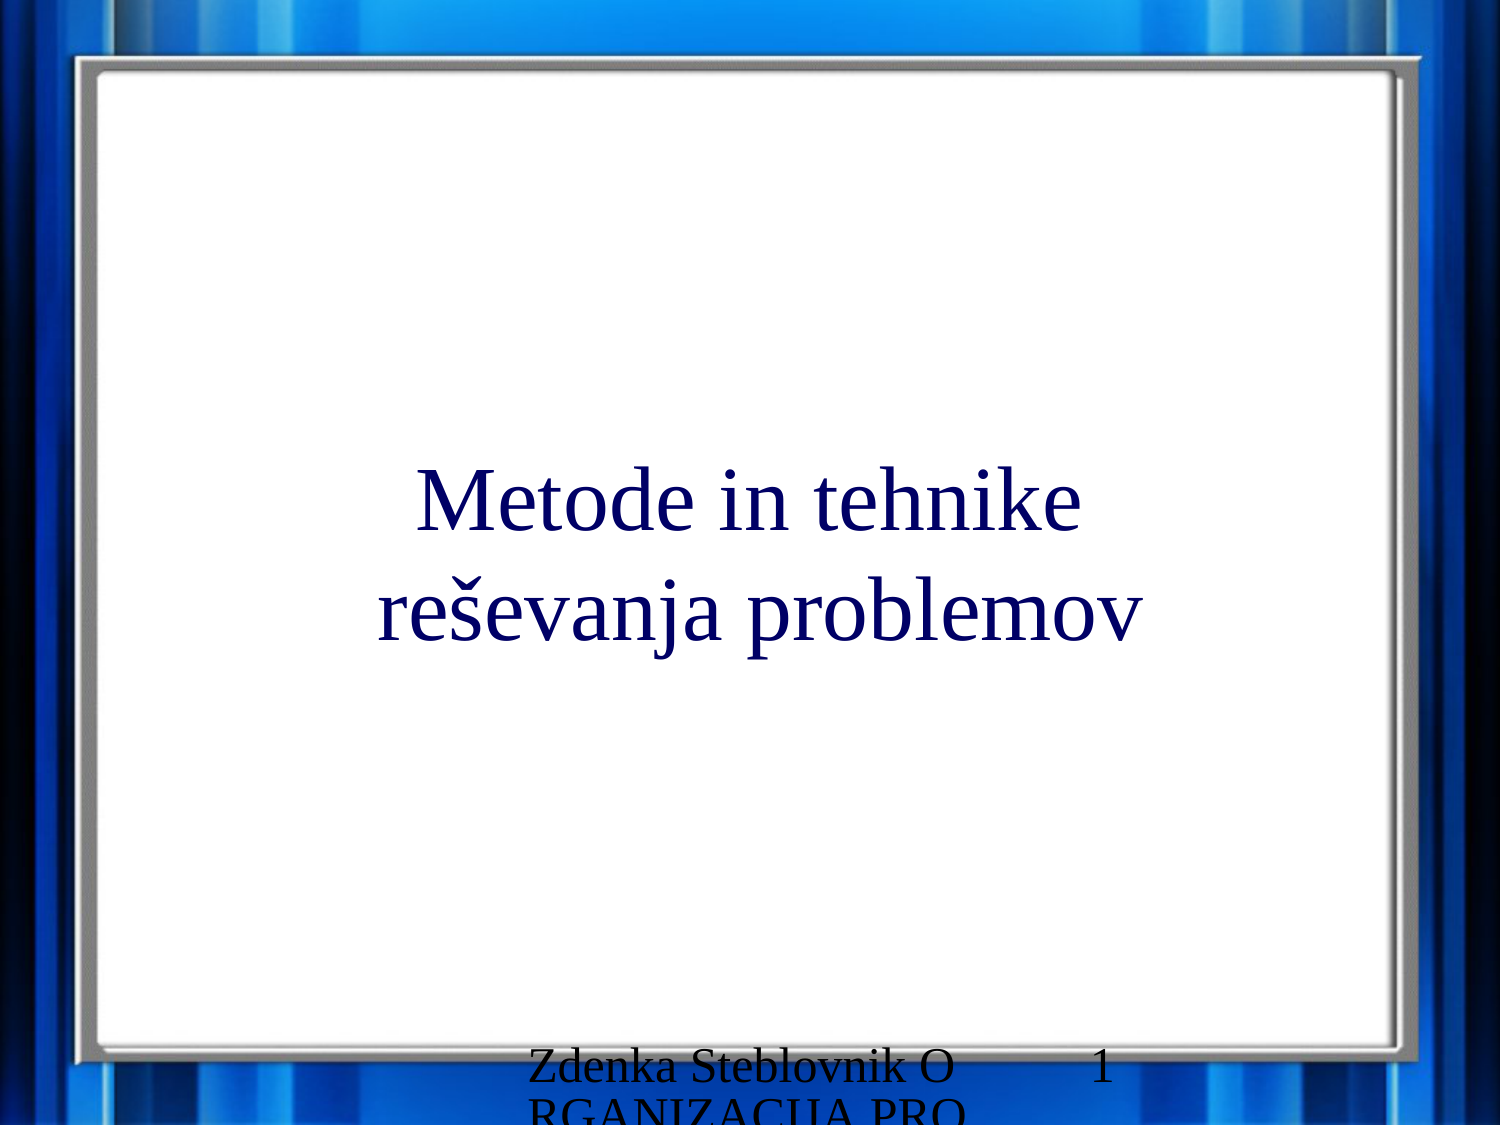

Metode in tehnike
 reševanja problemov
Zdenka Steblovnik ORGANIZACIJA PROIZVODNJE 2
1